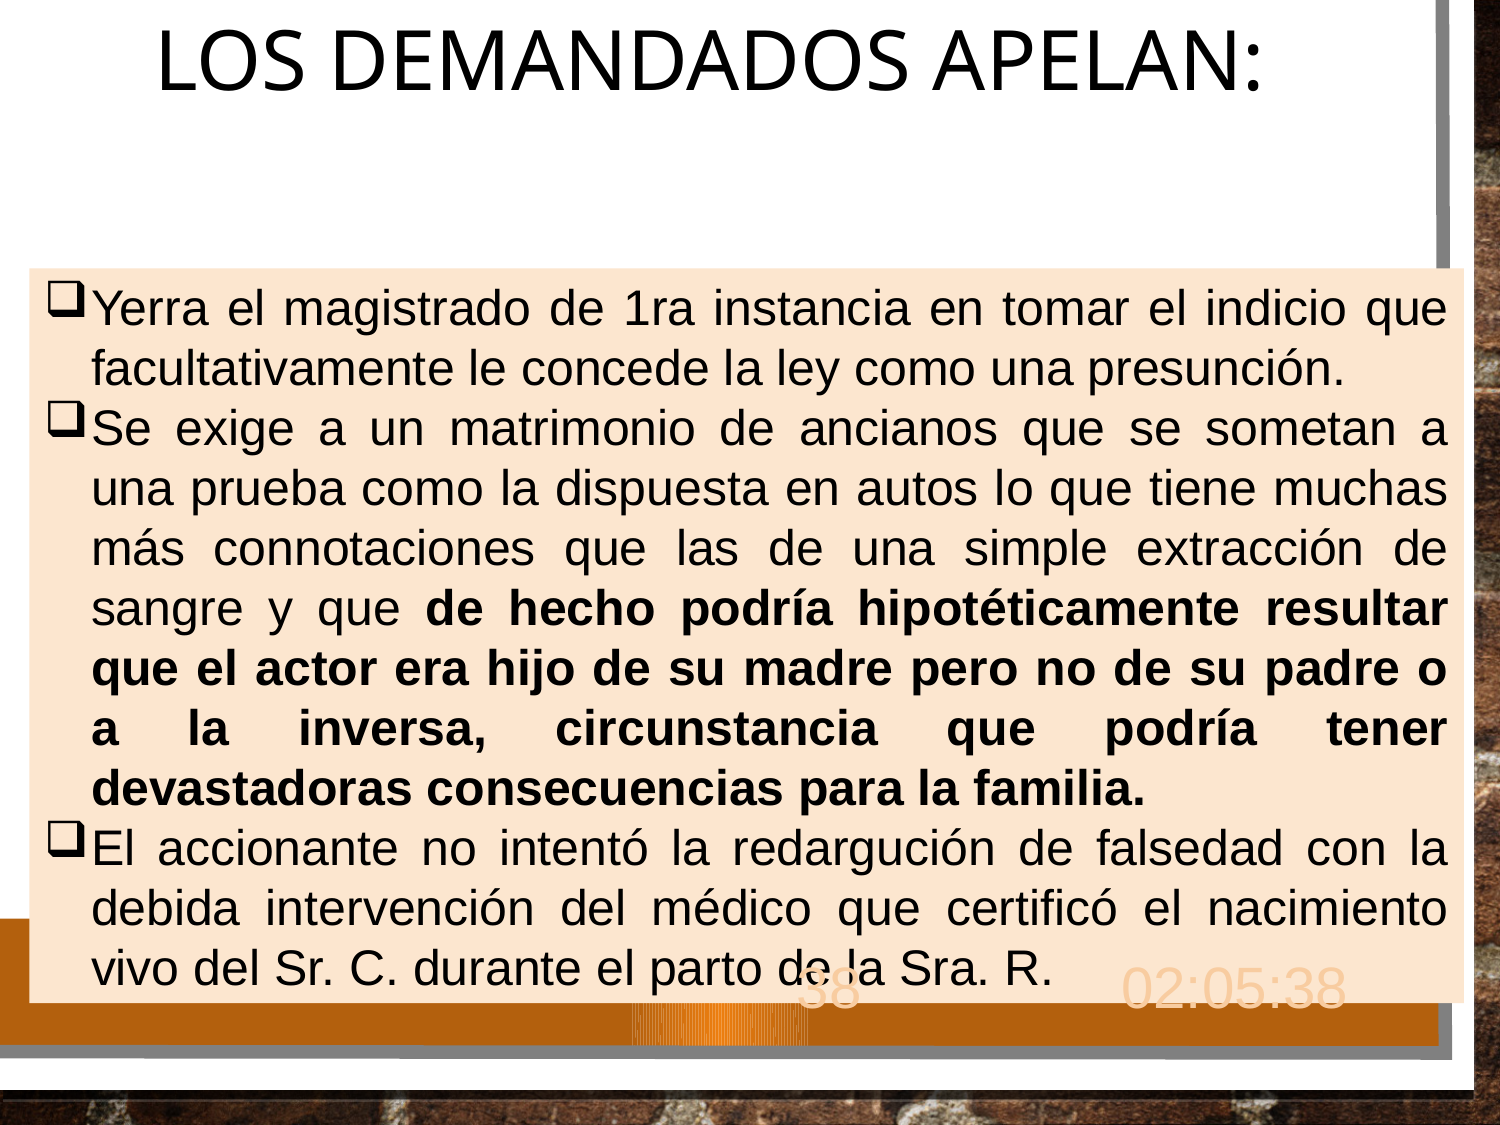

LOS DEMANDADOS APELAN:
Yerra el magistrado de 1ra instancia en tomar el indicio que facultativamente le concede la ley como una presunción.
Se exige a un matrimonio de ancianos que se sometan a una prueba como la dispuesta en autos lo que tiene muchas más connotaciones que las de una simple extracción de sangre y que de hecho podría hipotéticamente resultar que el actor era hijo de su madre pero no de su padre o a la inversa, circunstancia que podría tener devastadoras consecuencias para la familia.
El accionante no intentó la redargución de falsedad con la debida intervención del médico que certificó el nacimiento vivo del Sr. C. durante el parto de la Sra. R.
02:48:04